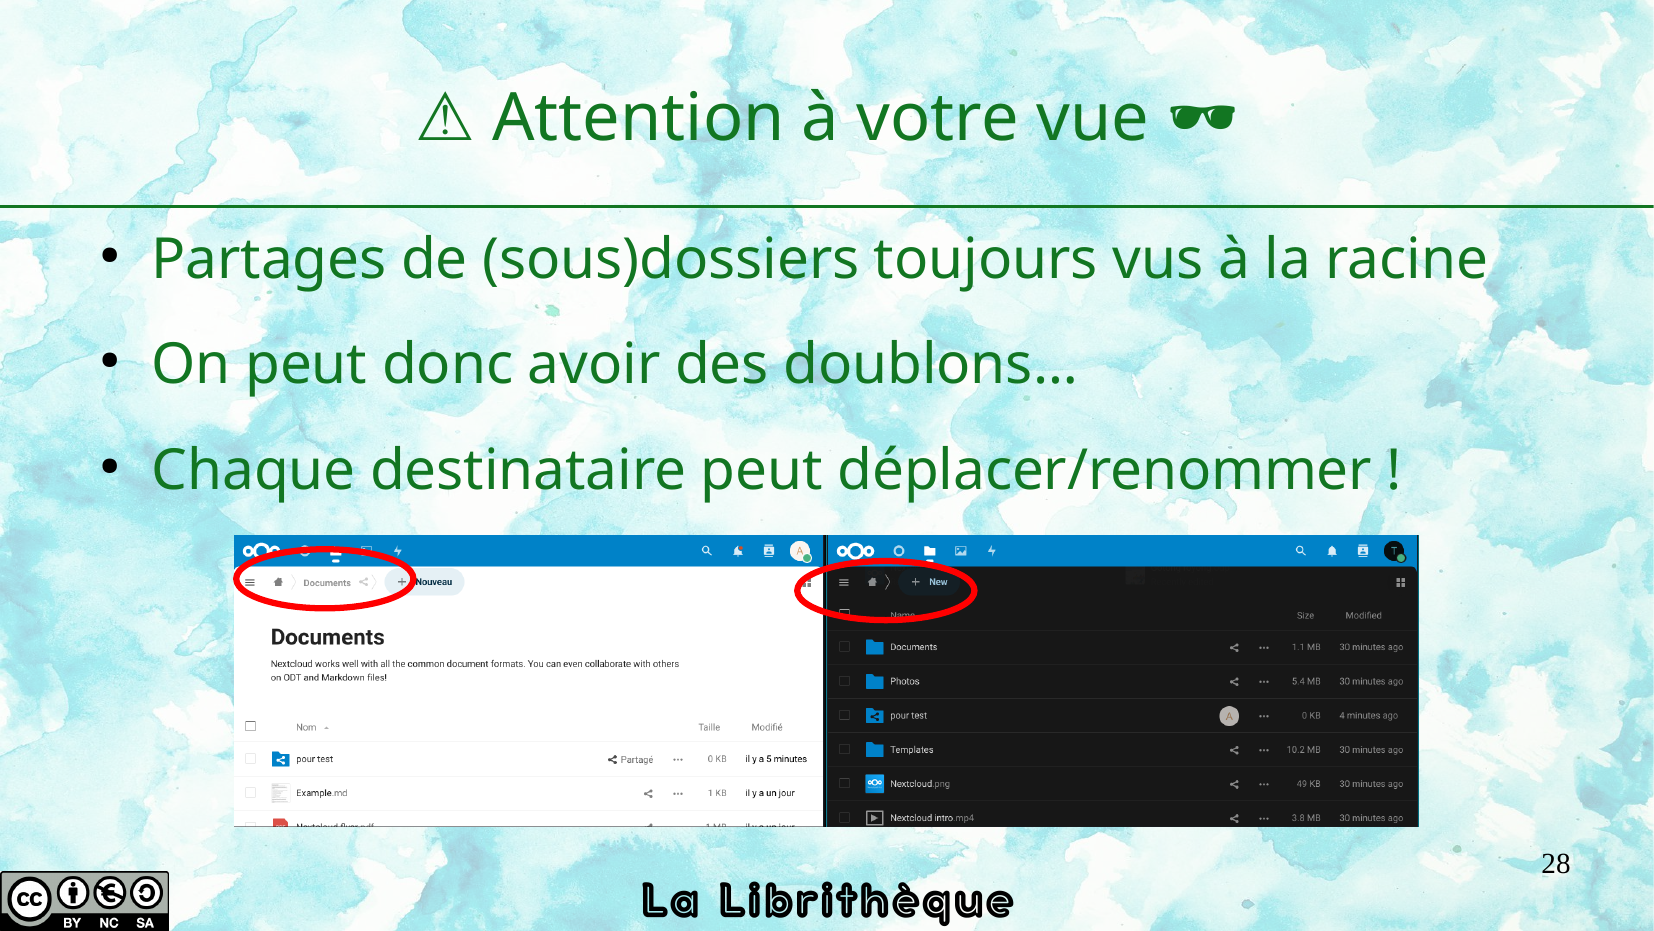

# ⚠ Attention à votre vue 🕶
Partages de (sous)dossiers toujours vus à la racine
On peut donc avoir des doublons…
Chaque destinataire peut déplacer/renommer !
28